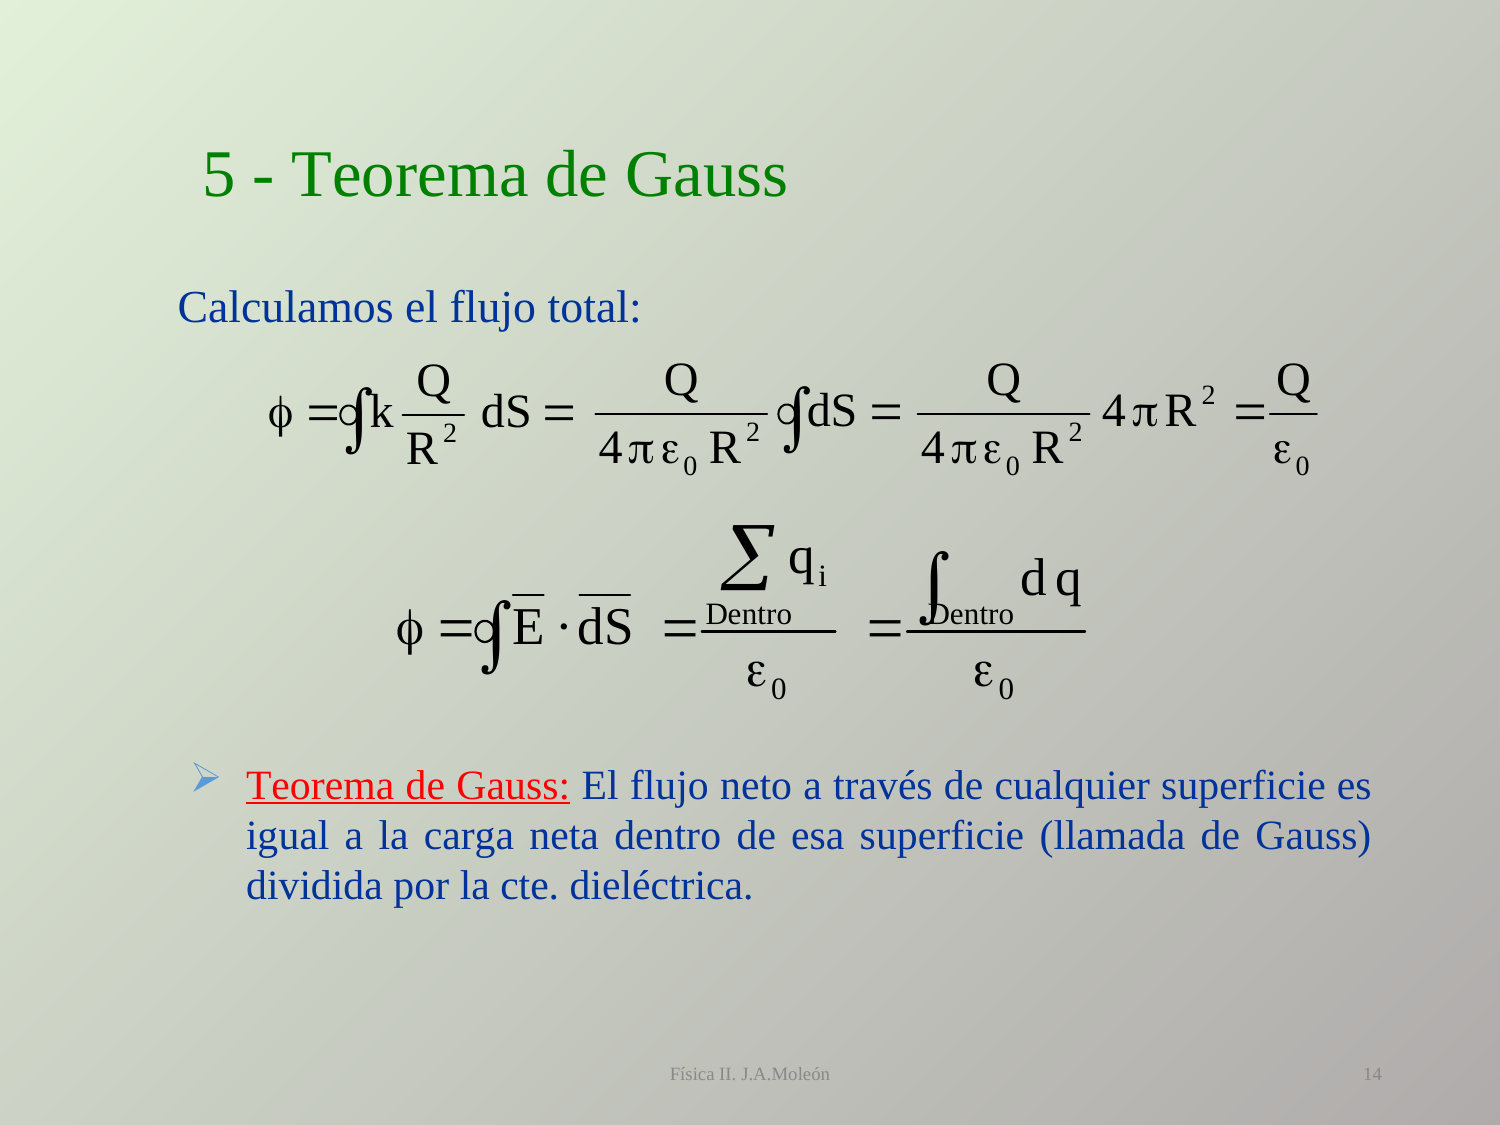

# 5 - Teorema de Gauss
Calculamos el flujo total:
Teorema de Gauss: El flujo neto a través de cualquier superficie es igual a la carga neta dentro de esa superficie (llamada de Gauss) dividida por la cte. dieléctrica.
Física II. J.A.Moleón